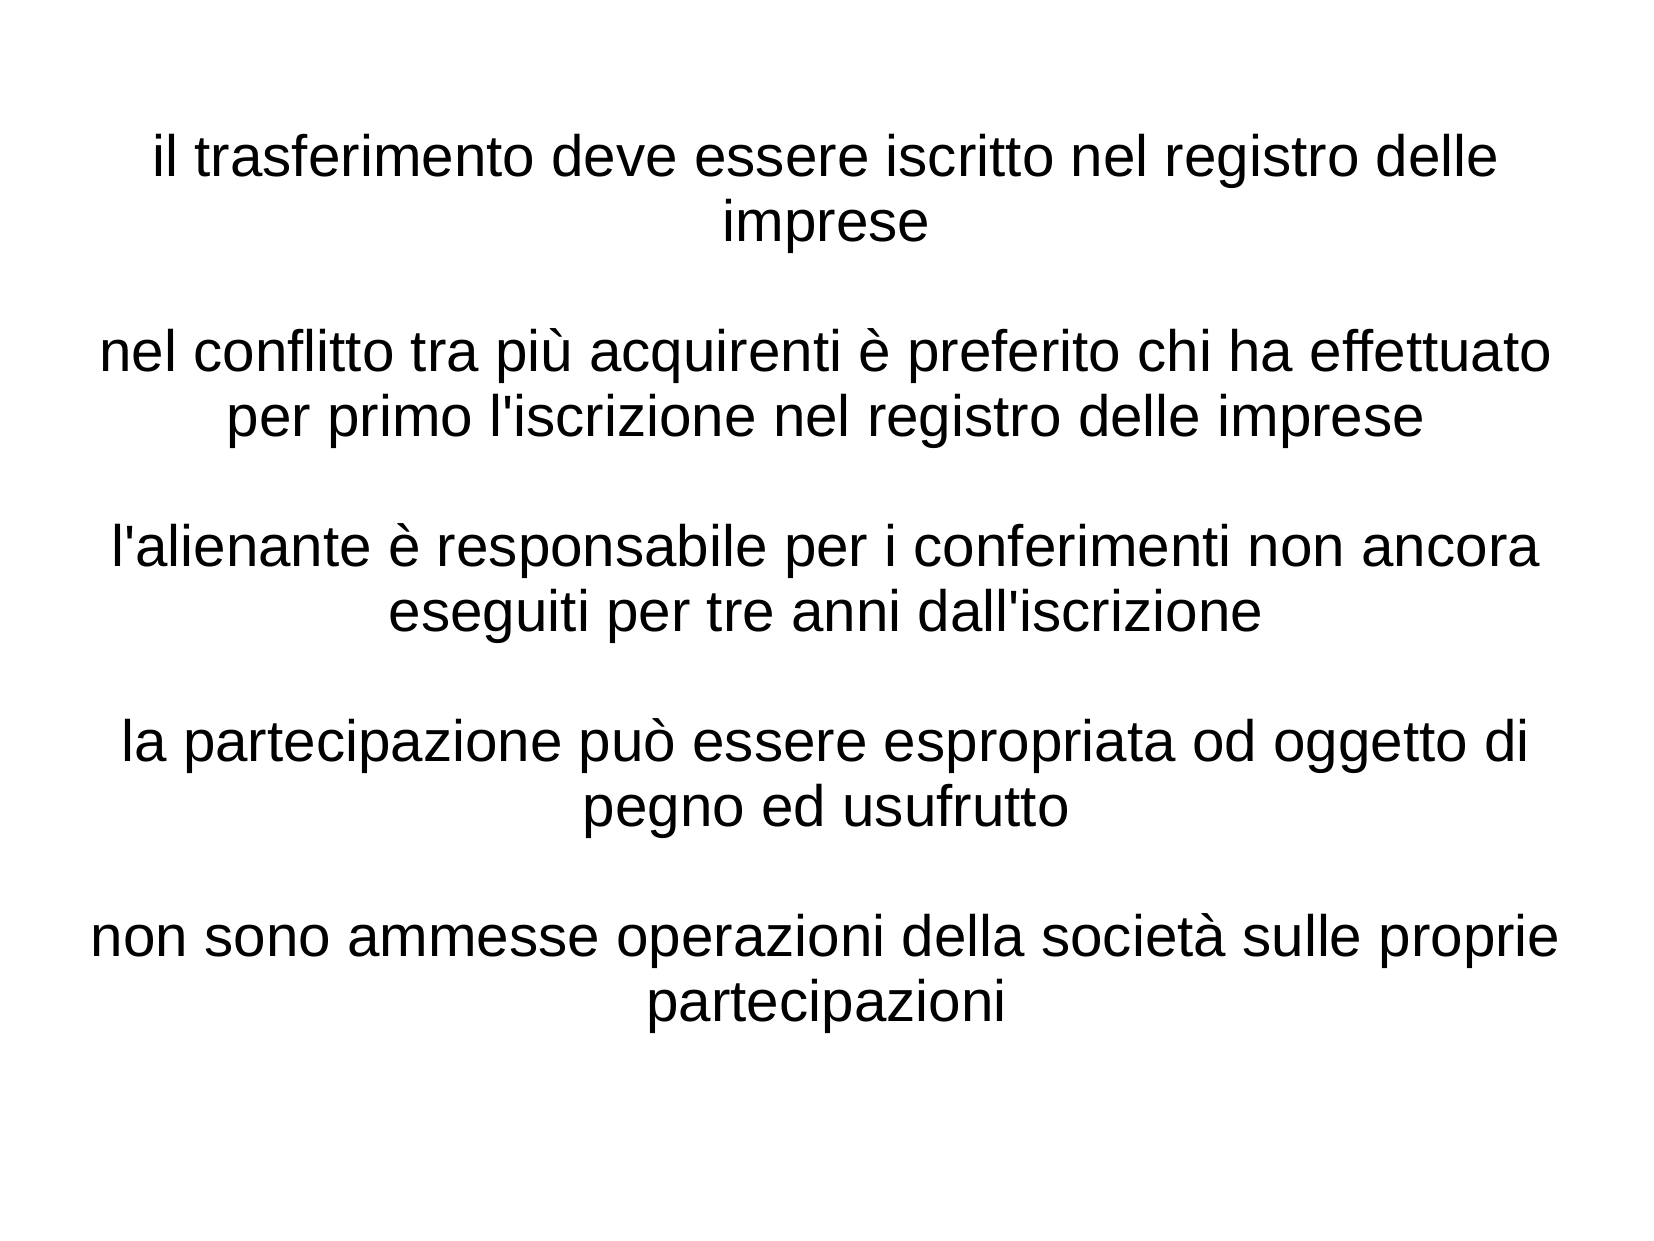

# il trasferimento deve essere iscritto nel registro delle imprese
nel conflitto tra più acquirenti è preferito chi ha effettuato per primo l'iscrizione nel registro delle imprese
l'alienante è responsabile per i conferimenti non ancora eseguiti per tre anni dall'iscrizione
la partecipazione può essere espropriata od oggetto di pegno ed usufrutto
non sono ammesse operazioni della società sulle proprie partecipazioni